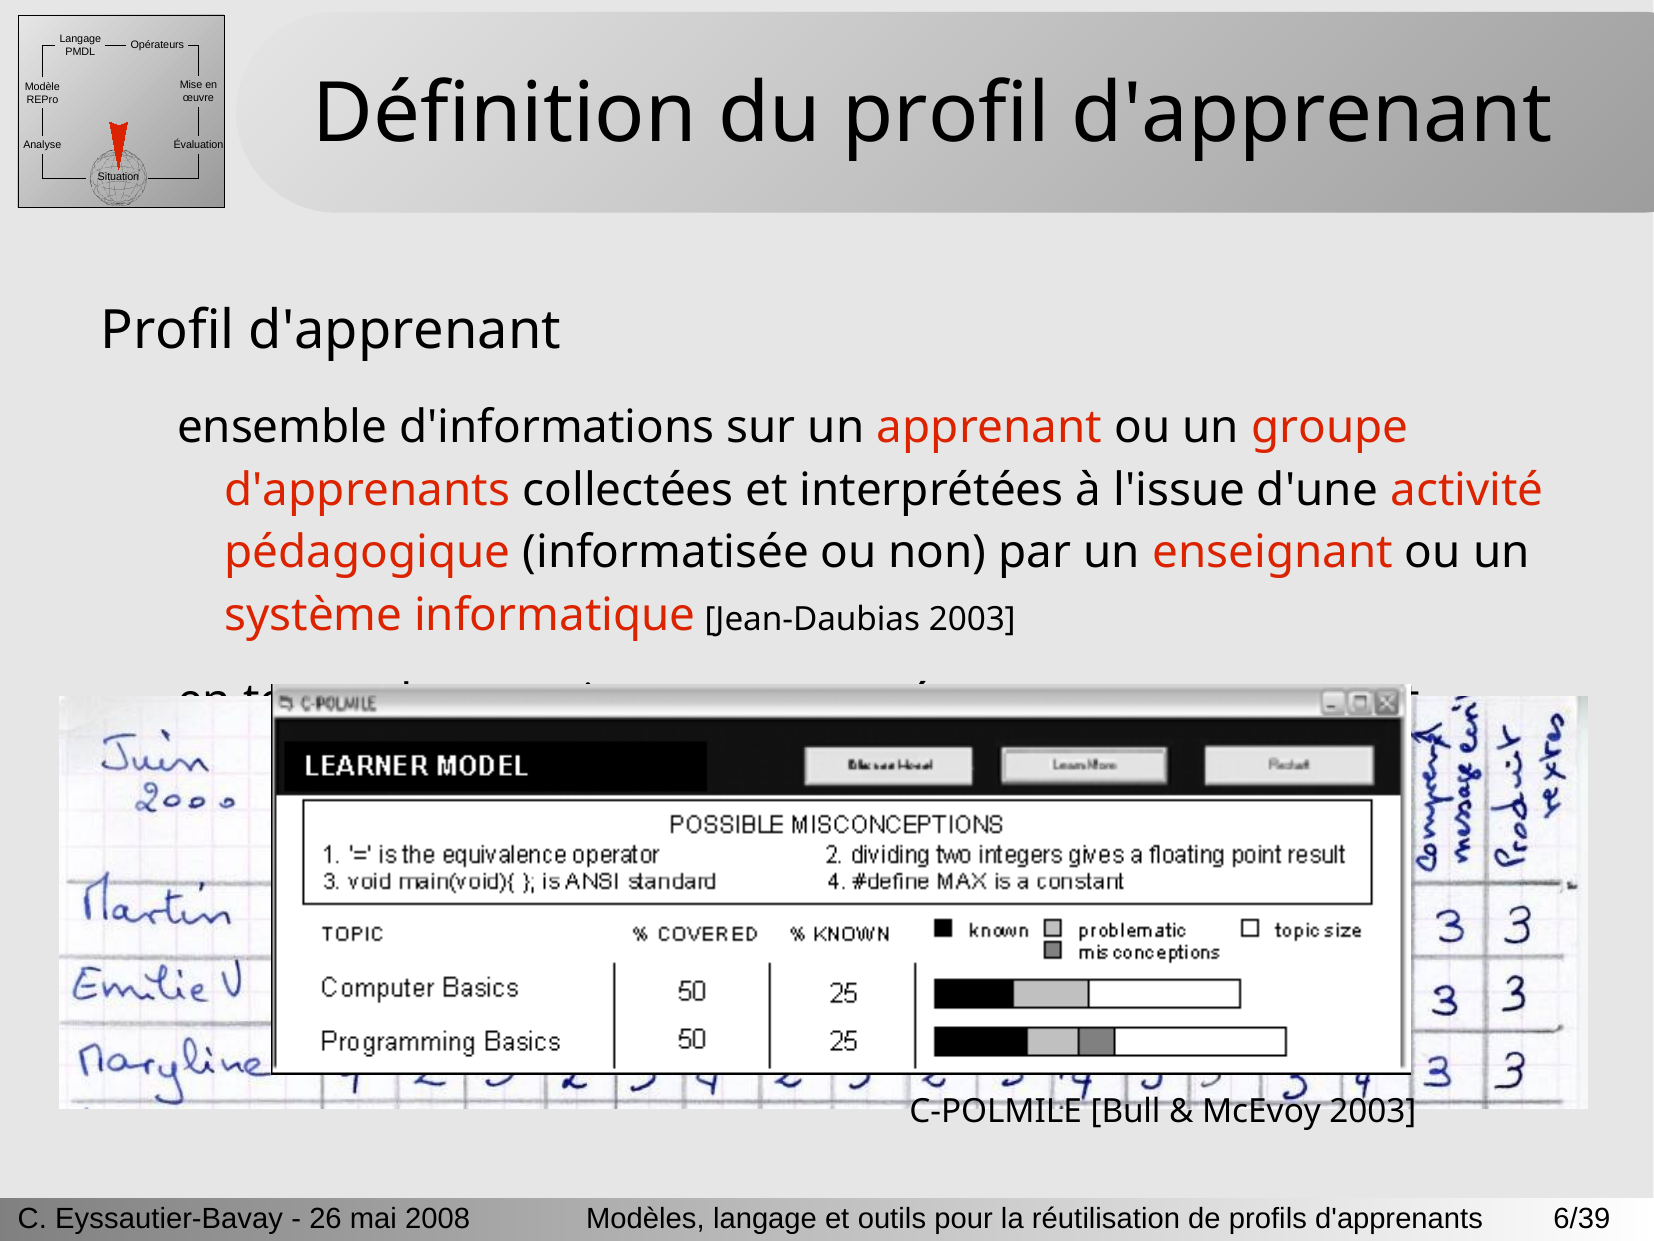

# Définition du profil d'apprenant
Profil d'apprenant
ensemble d'informations sur un apprenant ou un groupe d'apprenants collectées et interprétées à l'issue d'une activité pédagogique (informatisée ou non) par un enseignant ou un système informatique [Jean-Daubias 2003]
en terme de connaissances, compétences, comportement...
C-POLMILE [Bull & McEvoy 2003]
07 Mars 2008
Modèles, langage et outils pour la réutilisation de profils d'apprenants
6